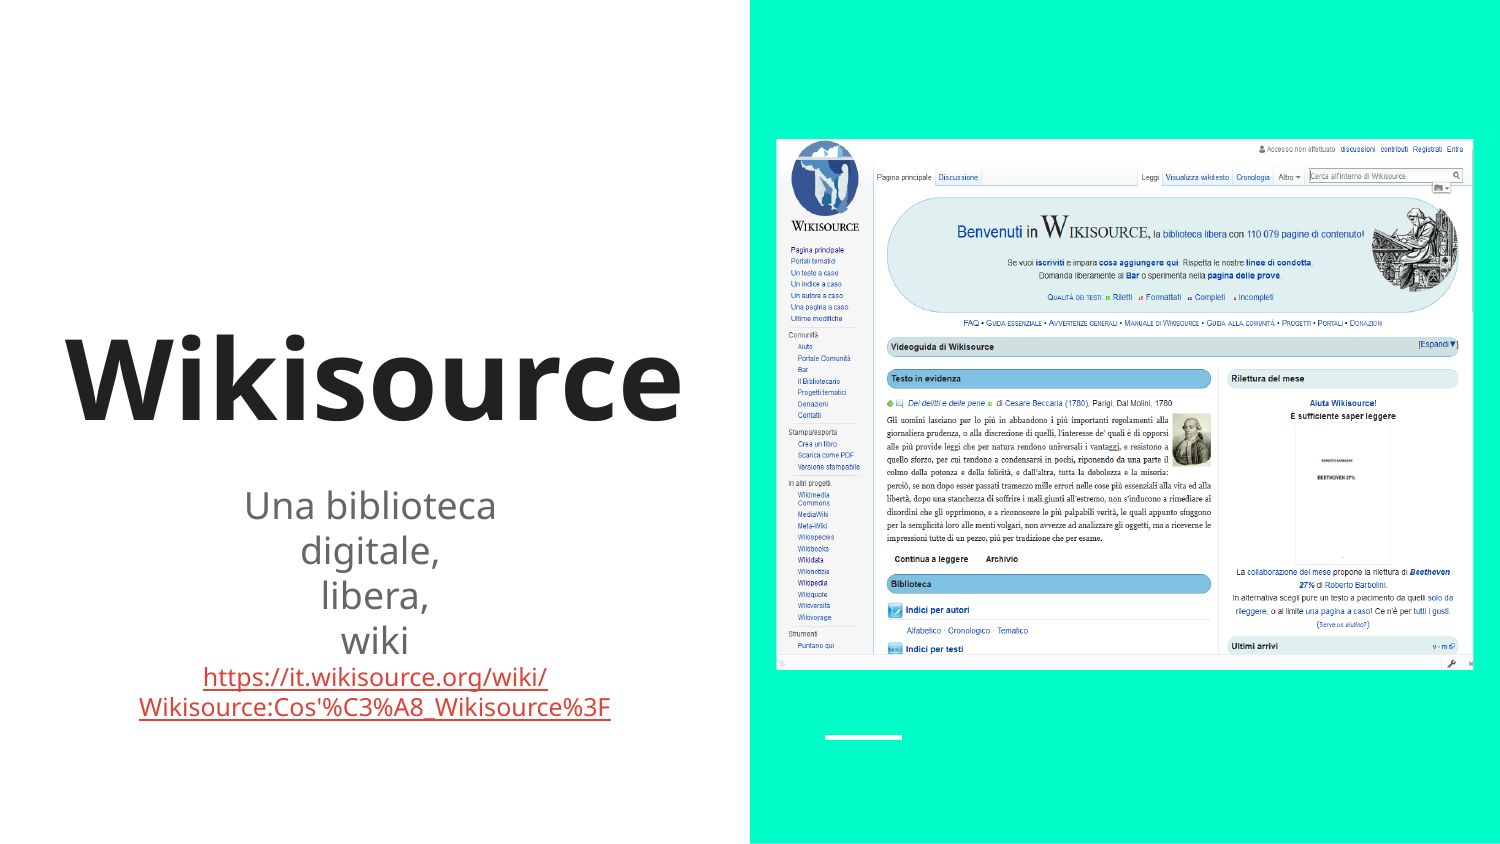

# Wikisource
Una biblioteca
digitale,
libera,
wiki
https://it.wikisource.org/wiki/Wikisource:Cos'%C3%A8_Wikisource%3F